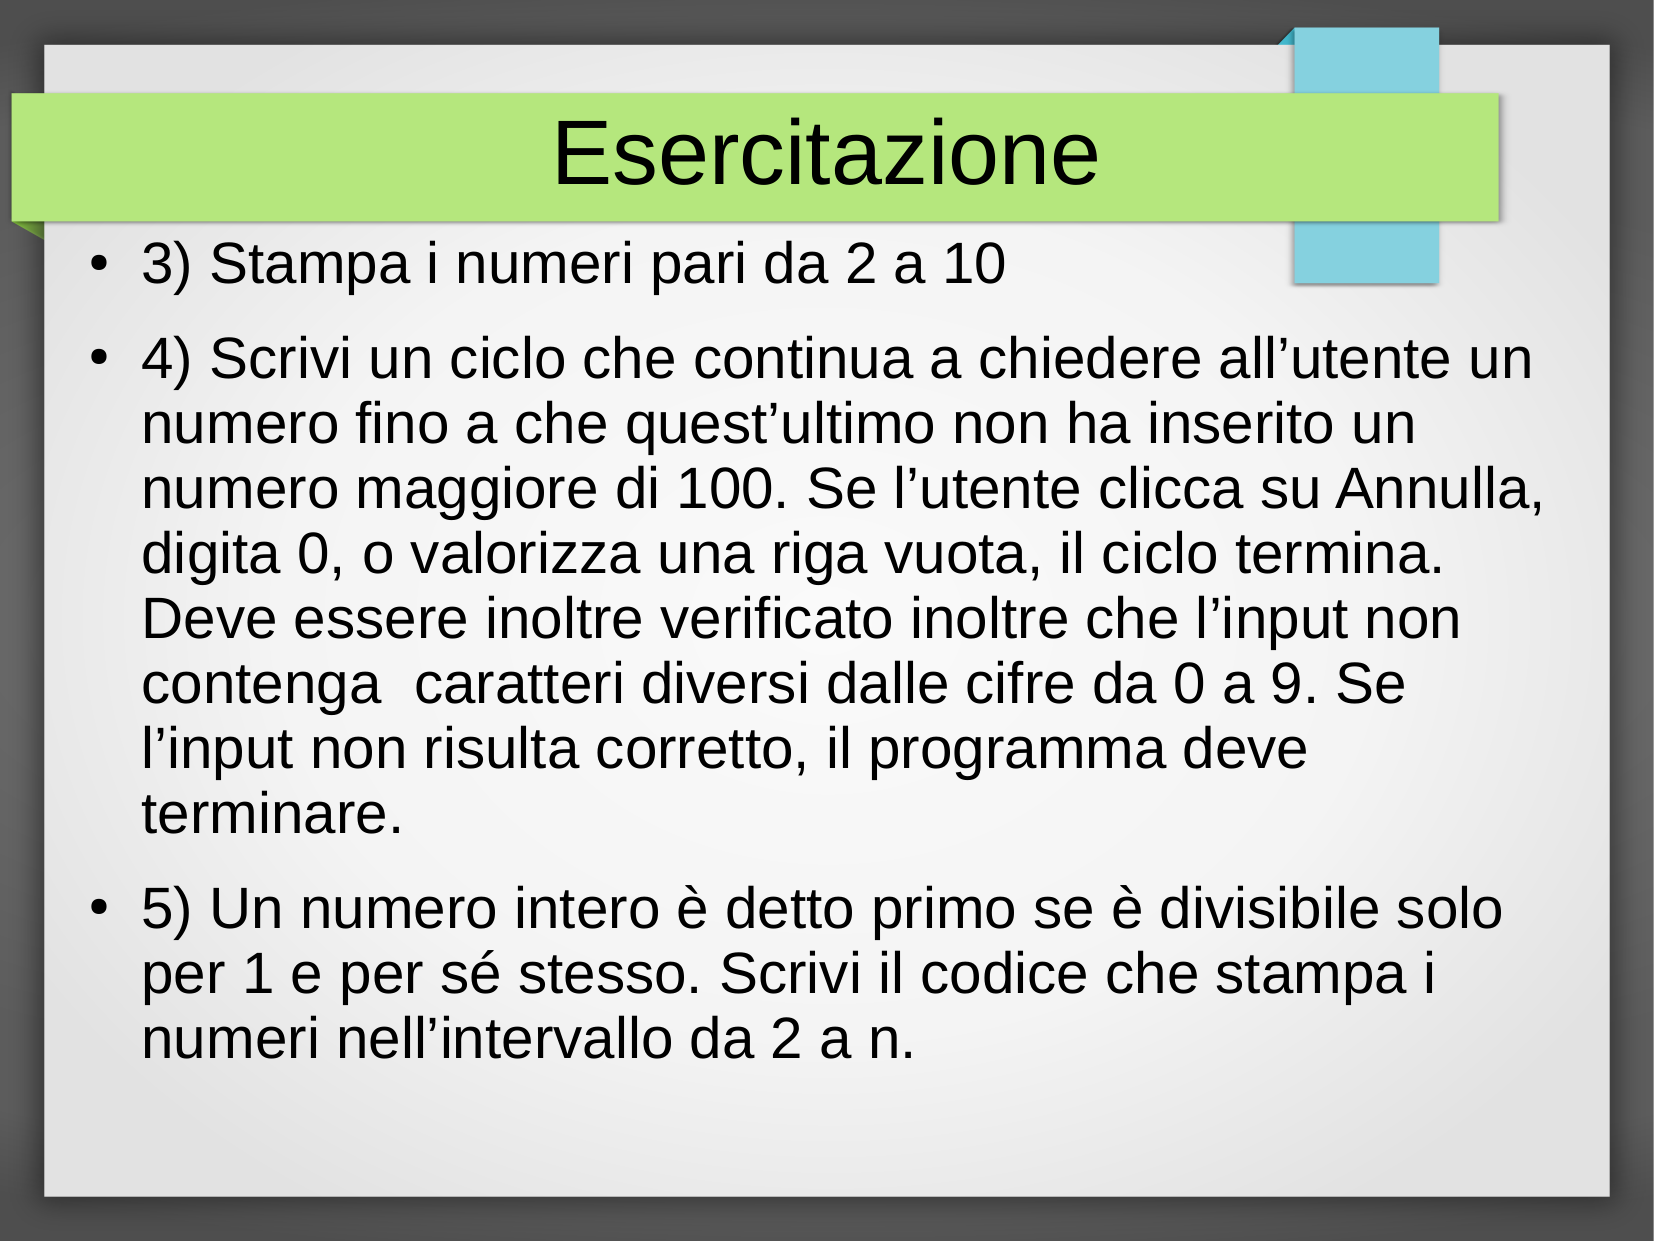

# Esercitazione
3) Stampa i numeri pari da 2 a 10
4) Scrivi un ciclo che continua a chiedere all’utente un numero fino a che quest’ultimo non ha inserito un numero maggiore di 100. Se l’utente clicca su Annulla, digita 0, o valorizza una riga vuota, il ciclo termina. Deve essere inoltre verificato inoltre che l’input non contenga caratteri diversi dalle cifre da 0 a 9. Se l’input non risulta corretto, il programma deve terminare.
5) Un numero intero è detto primo se è divisibile solo per 1 e per sé stesso. Scrivi il codice che stampa i numeri nell’intervallo da 2 a n.